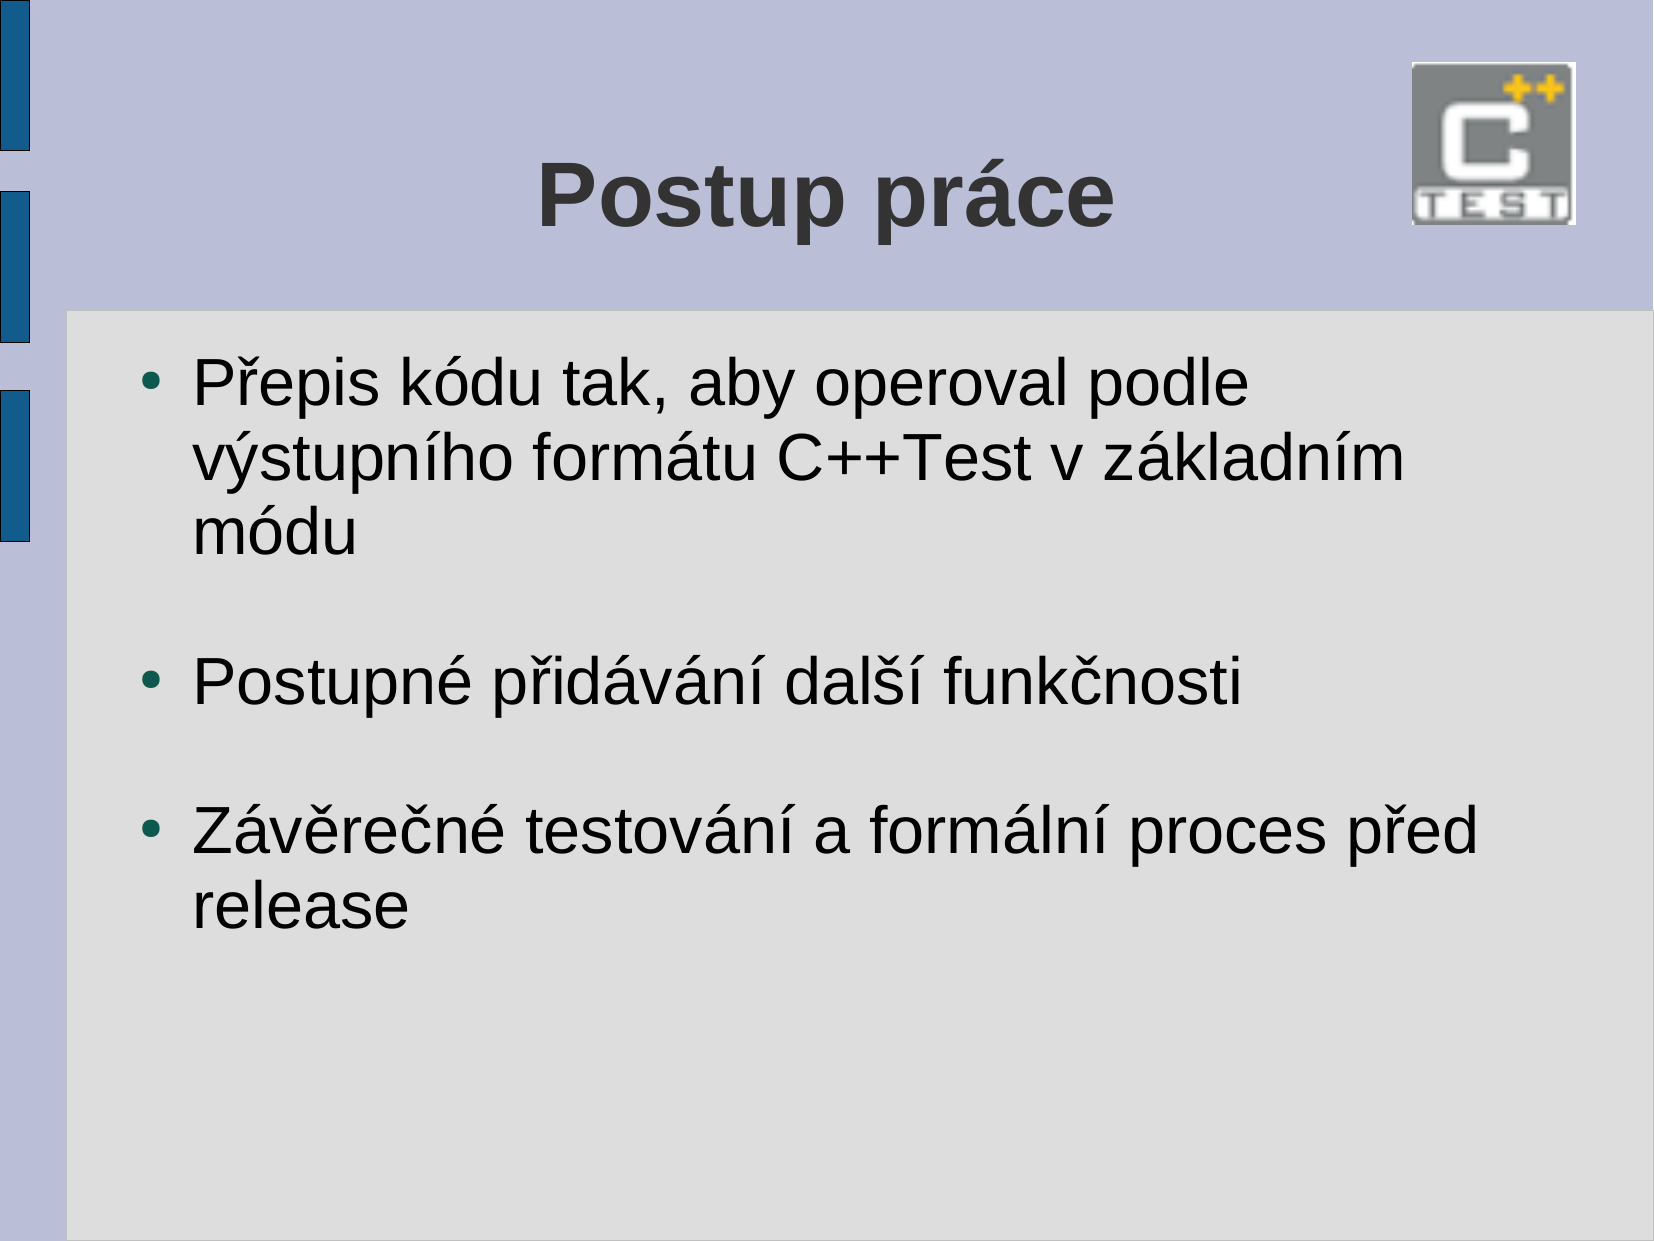

# Postup práce
Přepis kódu tak, aby operoval podle výstupního formátu C++Test v základním módu
Postupné přidávání další funkčnosti
Závěrečné testování a formální proces před release